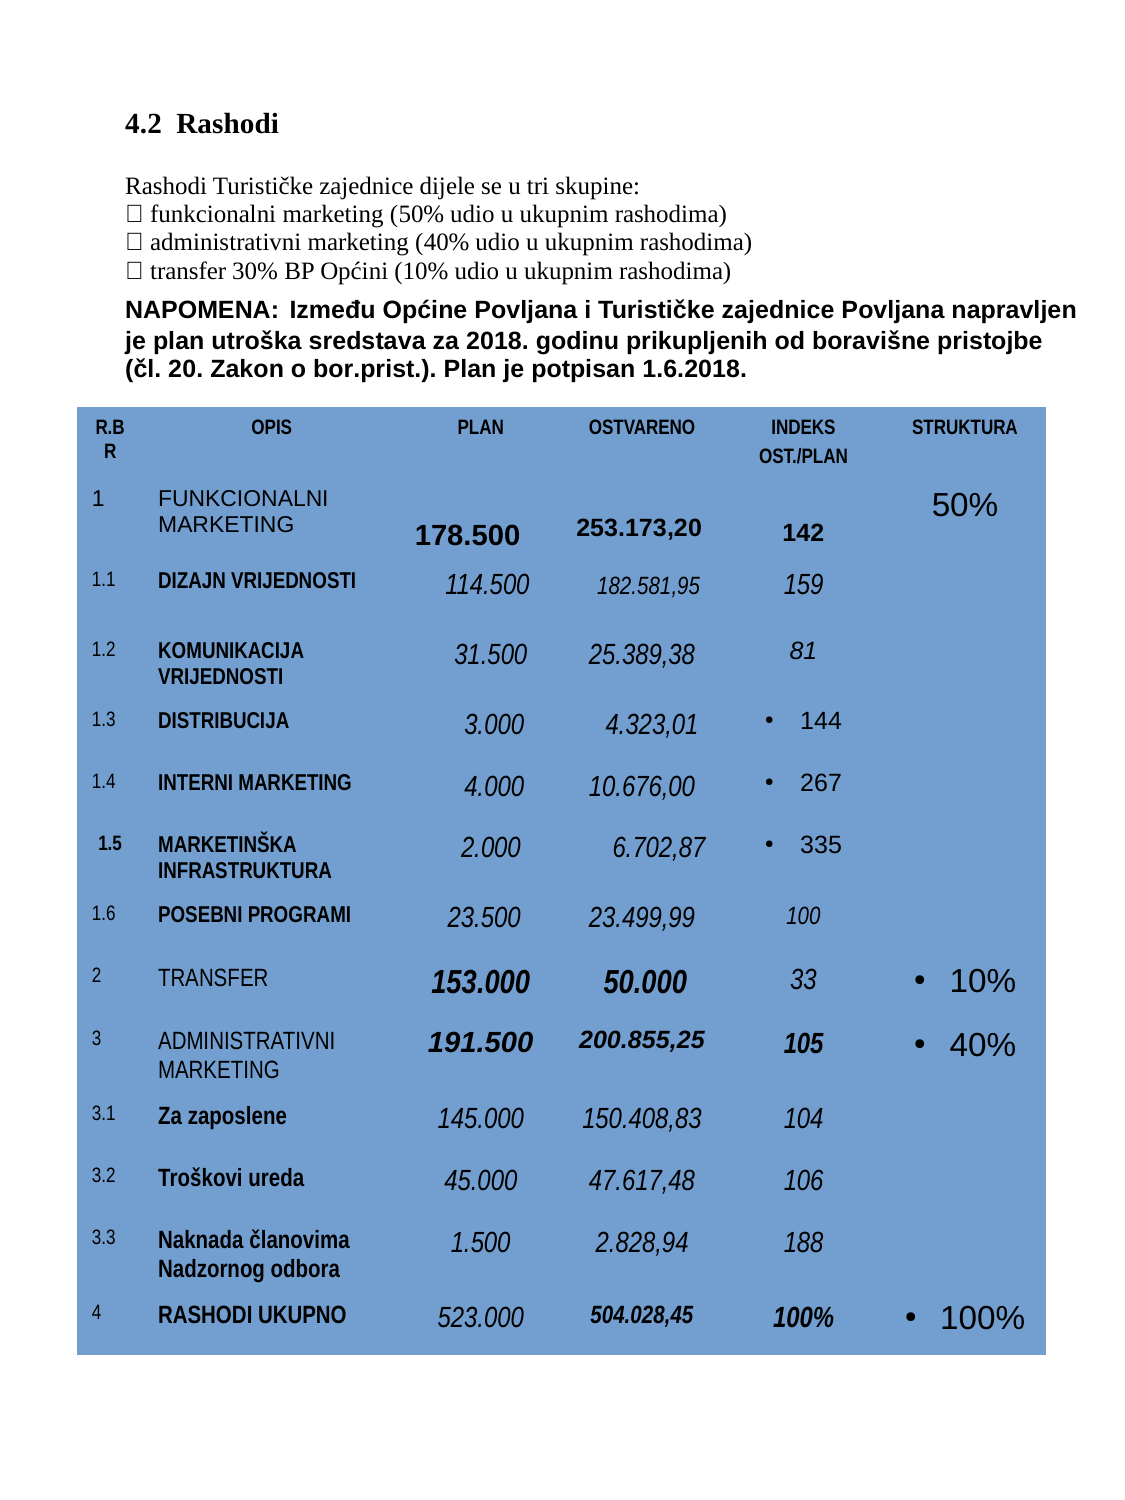

4.2 Rashodi
Rashodi Turističke zajednice dijele se u tri skupine:
 funkcionalni marketing (50% udio u ukupnim rashodima)
 administrativni marketing (40% udio u ukupnim rashodima)
 transfer 30% BP Općini (10% udio u ukupnim rashodima)
NAPOMENA: Između Općine Povljana i Turističke zajednice Povljana napravljen
je plan utroška sredstava za 2018. godinu prikupljenih od boravišne pristojbe
(čl. 20. Zakon o bor.prist.). Plan je potpisan 1.6.2018.
| R.BR | OPIS | PLAN | OSTVARENO | INDEKS OST./PLAN | STRUKTURA |
| --- | --- | --- | --- | --- | --- |
| 1 | FUNKCIONALNI MARKETING | 178.500 | 253.173,20 | 142 | 50% |
| 1.1 | DIZAJN VRIJEDNOSTI | 114.500 | 182.581,95 | 159 | |
| 1.2 | KOMUNIKACIJA VRIJEDNOSTI | 31.500 | 25.389,38 | 81 | |
| 1.3 | DISTRIBUCIJA | 3.000 | 4.323,01 | 144 | |
| 1.4 | INTERNI MARKETING | 4.000 | 10.676,00 | 267 | |
| 1.5 | MARKETINŠKA INFRASTRUKTURA | 2.000 | 6.702,87 | 335 | |
| 1.6 | POSEBNI PROGRAMI | 23.500 | 23.499,99 | 100 | |
| 2 | TRANSFER | 153.000 | 50.000 | 33 | 10% |
| 3 | ADMINISTRATIVNI MARKETING | 191.500 | 200.855,25 | 105 | 40% |
| 3.1 | Za zaposlene | 145.000 | 150.408,83 | 104 | |
| 3.2 | Troškovi ureda | 45.000 | 47.617,48 | 106 | |
| 3.3 | Naknada članovima Nadzornog odbora | 1.500 | 2.828,94 | 188 | |
| 4 | RASHODI UKUPNO | 523.000 | 504.028,45 | 100% | 100% |